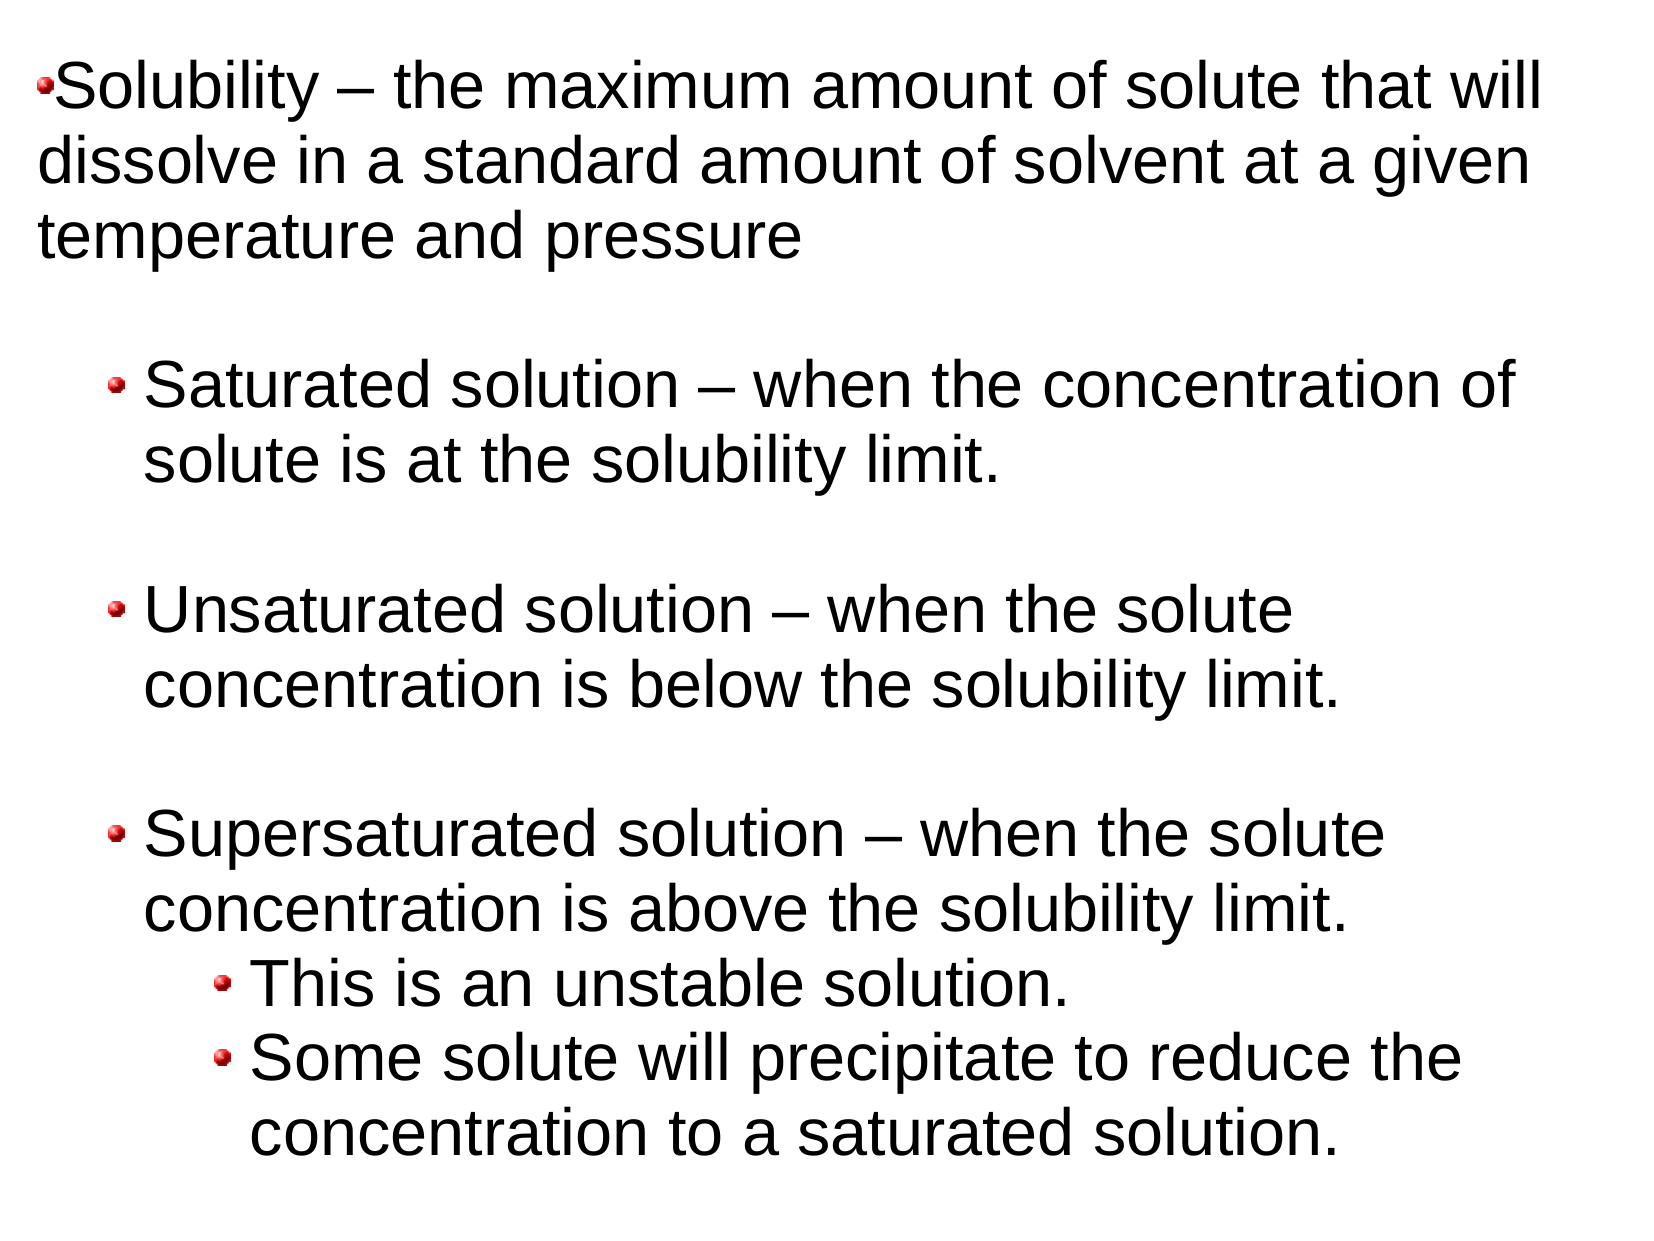

# Solubility – the maximum amount of solute that will dissolve in a standard amount of solvent at a given temperature and pressure
Saturated solution – when the concentration of solute is at the solubility limit.
Unsaturated solution – when the solute concentration is below the solubility limit.
Supersaturated solution – when the solute concentration is above the solubility limit.
This is an unstable solution.
Some solute will precipitate to reduce the concentration to a saturated solution.